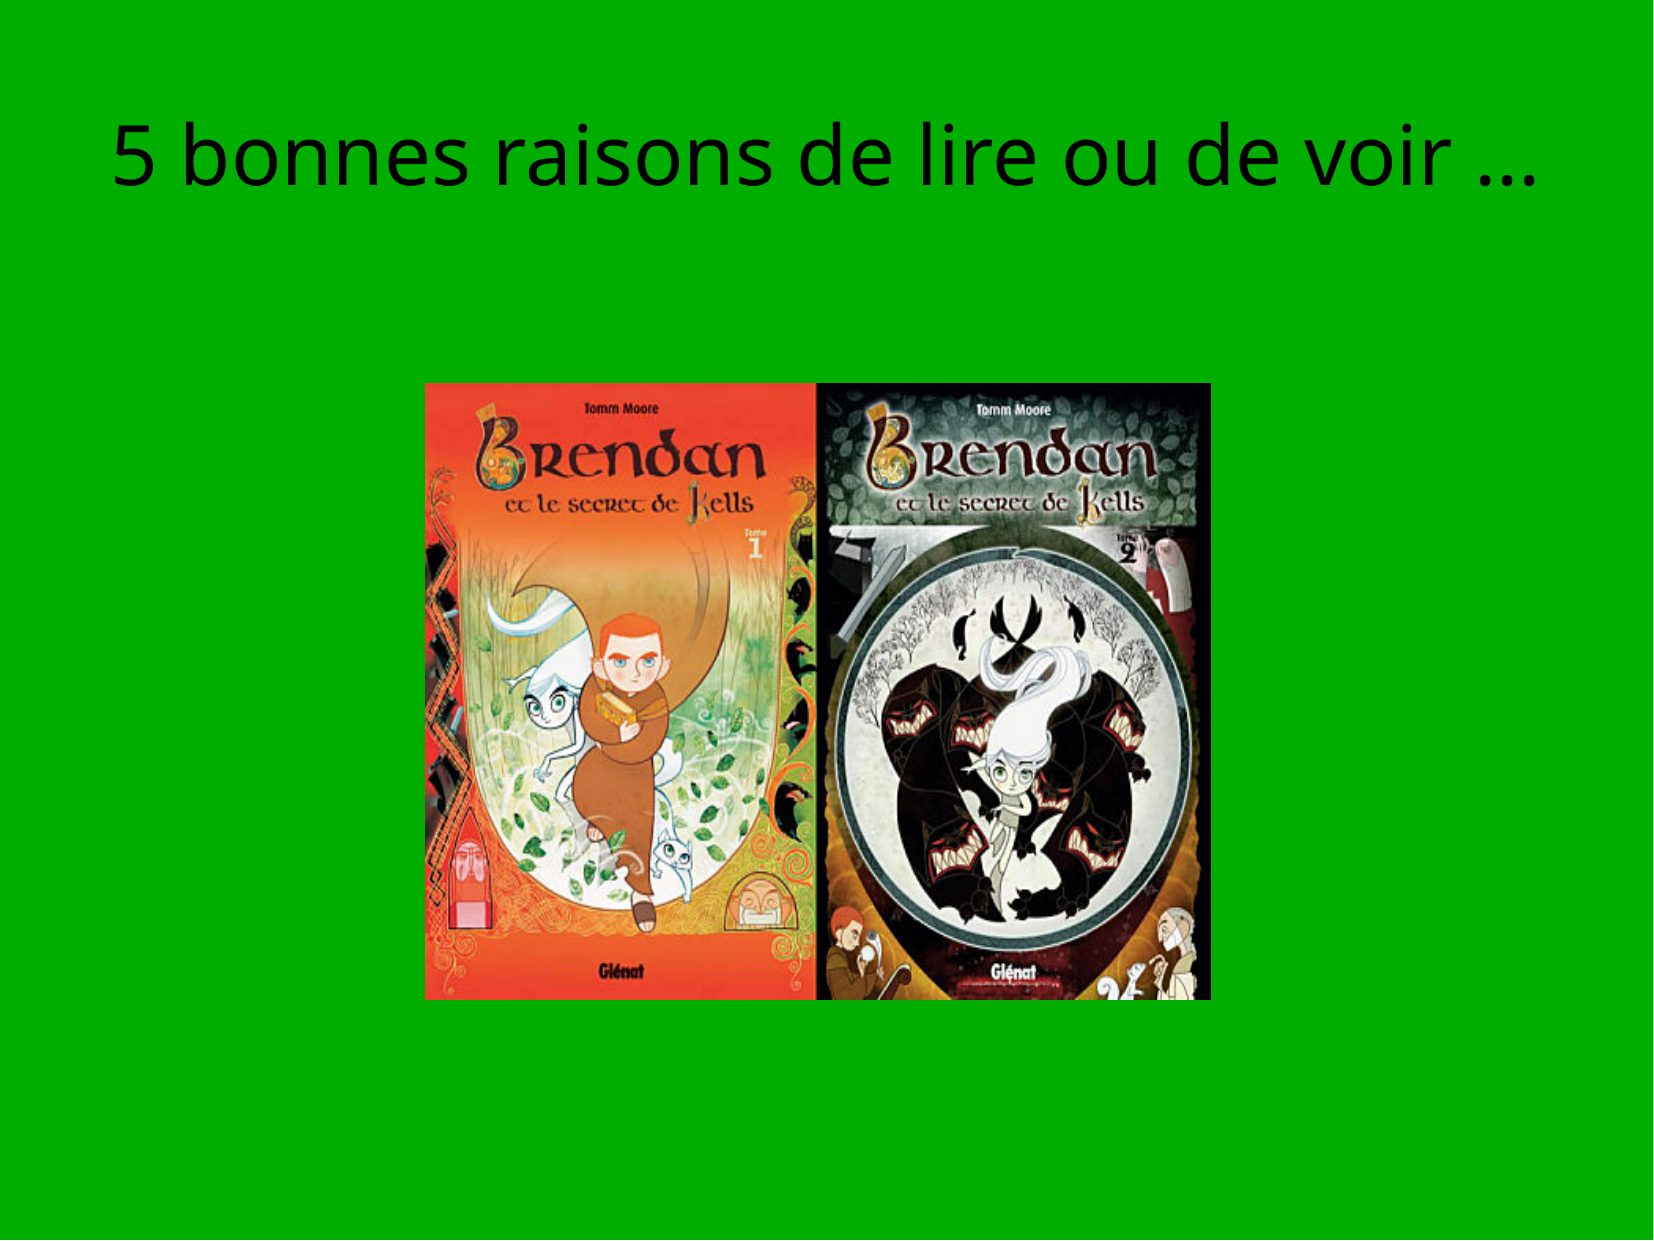

# 5 bonnes raisons de lire ou de voir ...